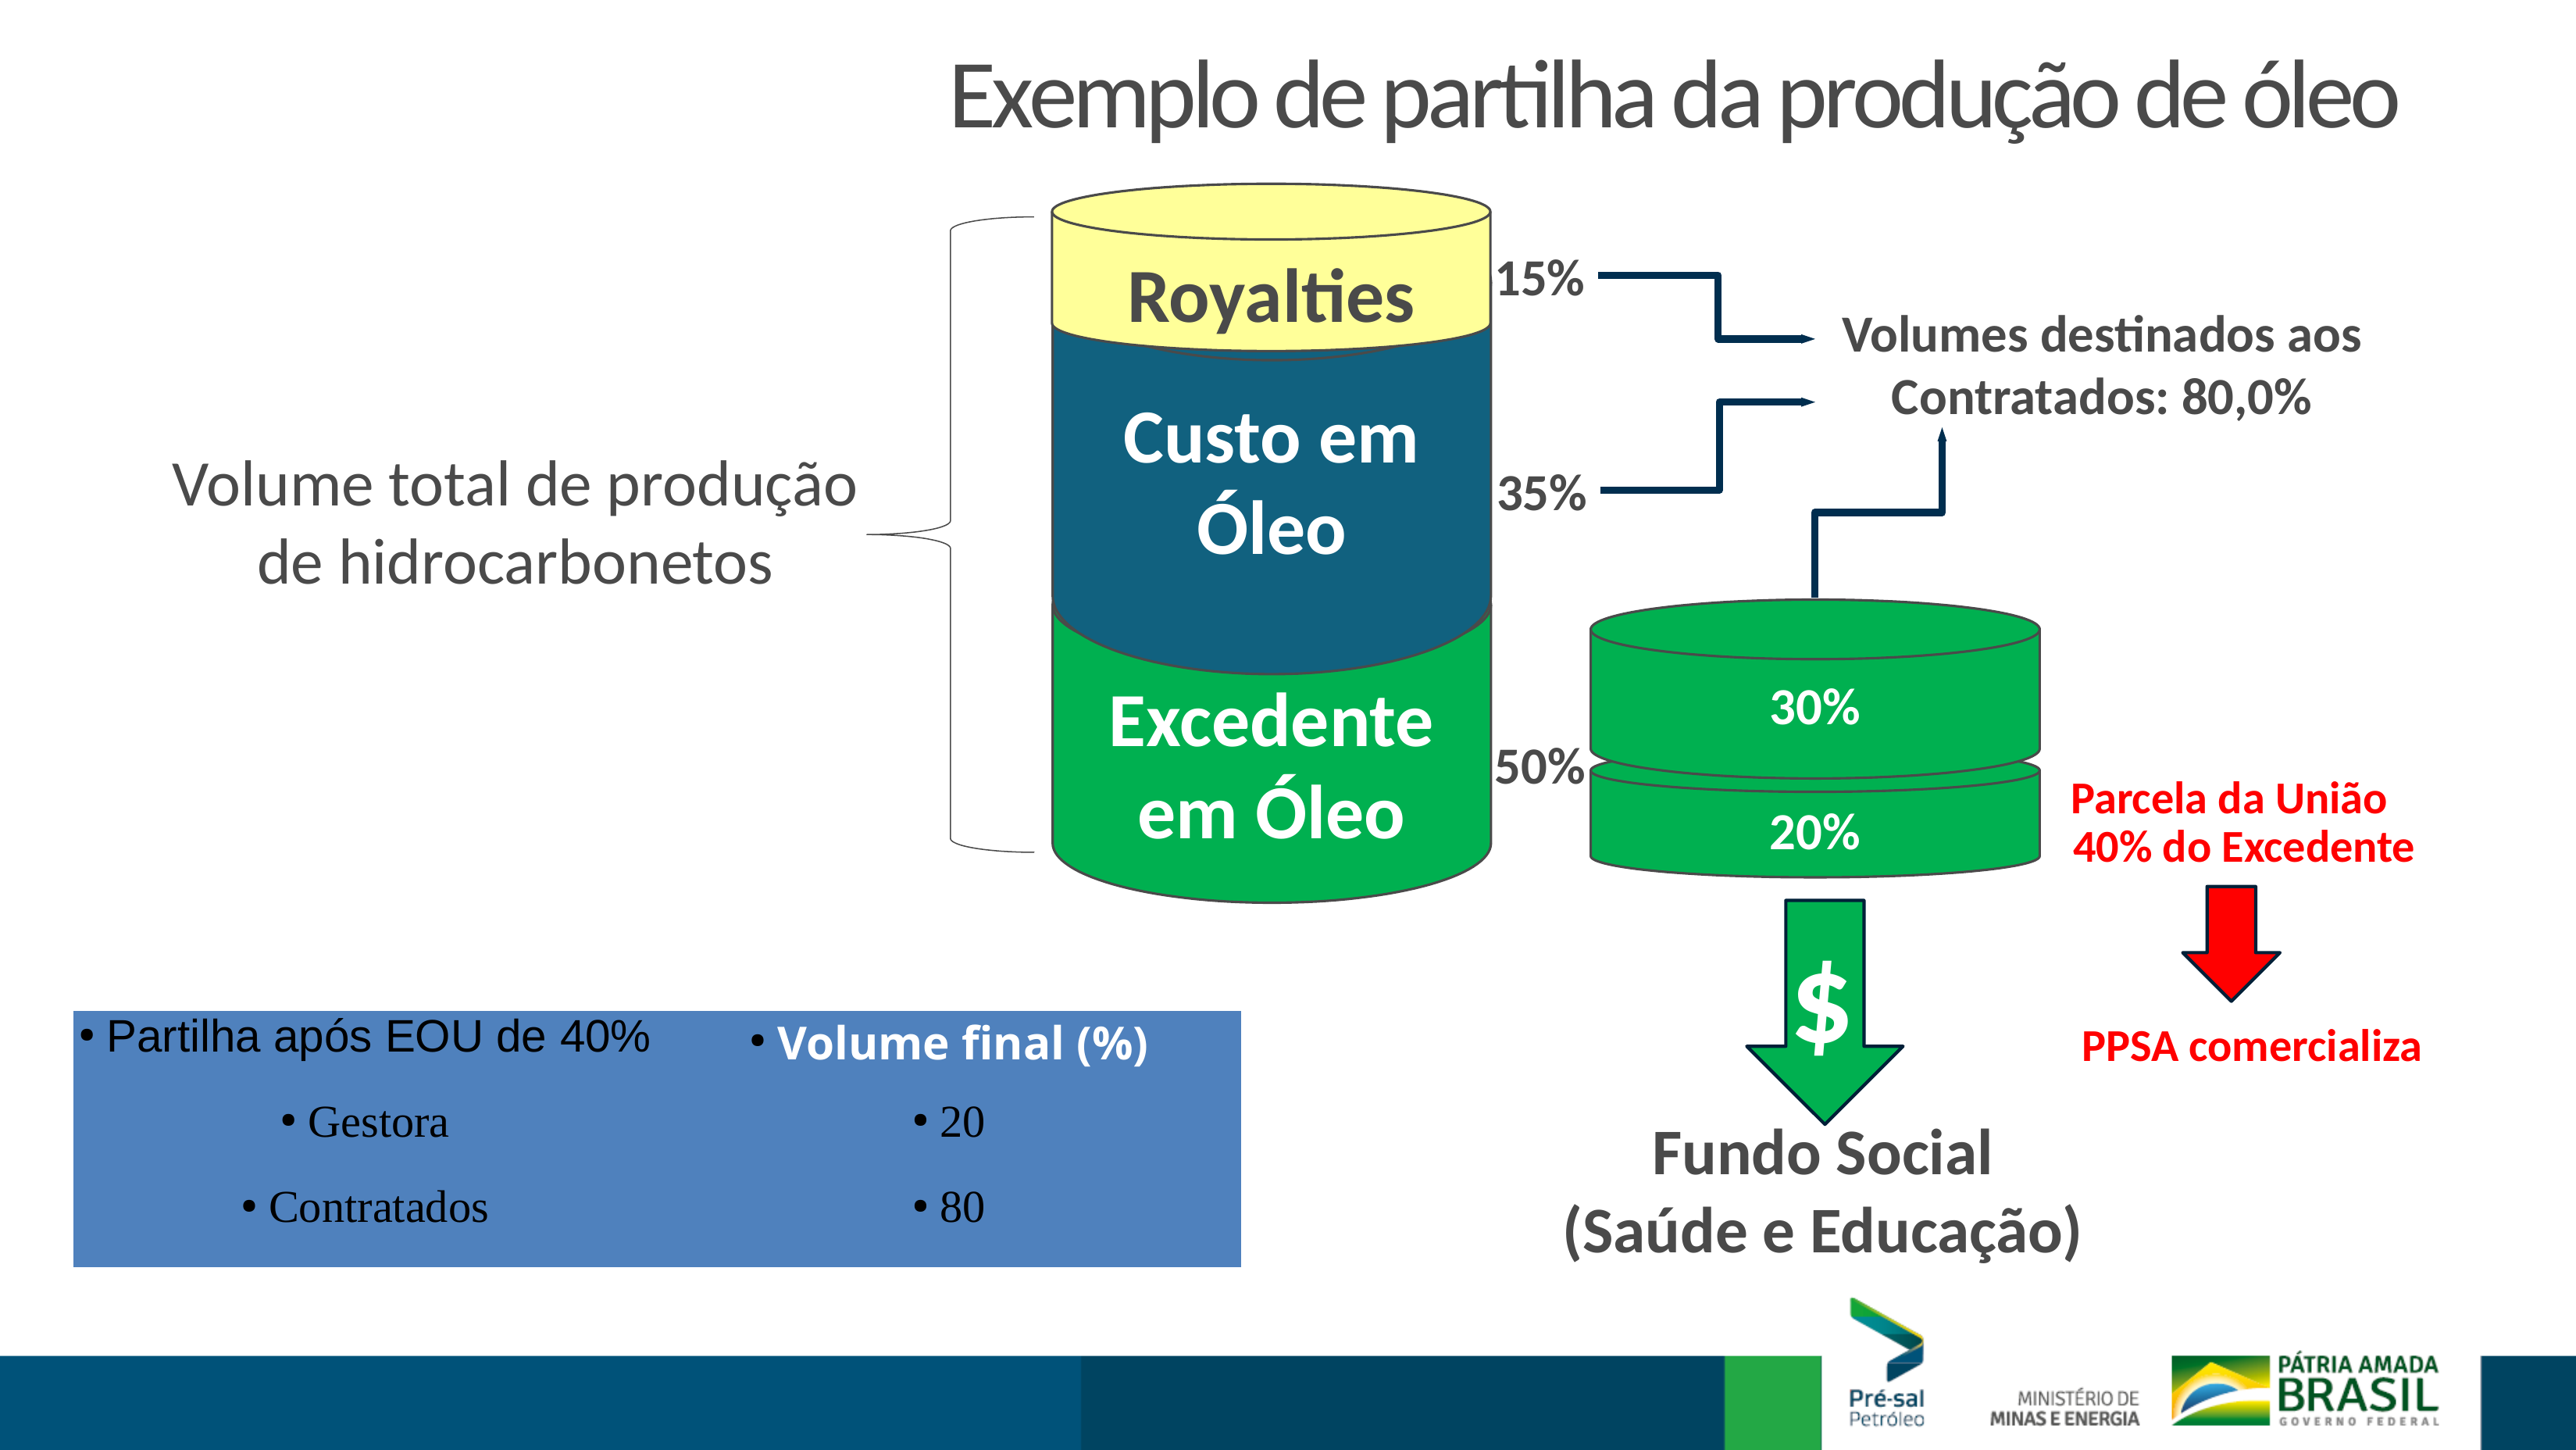

# Exemplo de partilha da produção de óleo
Royalties
Custo em Óleo
Excedente em Óleo
15%
Volumes destinados aos Contratados: 80,0%
Volume total de produção
de hidrocarbonetos
35%
30%
50%
20%
Parcela da União
 40% do Excedente
$
 PPSA comercializa
| Partilha após EOU de 40% | Volume final (%) |
| --- | --- |
| Gestora | 20 |
| Contratados | 80 |
Fundo Social
(Saúde e Educação)